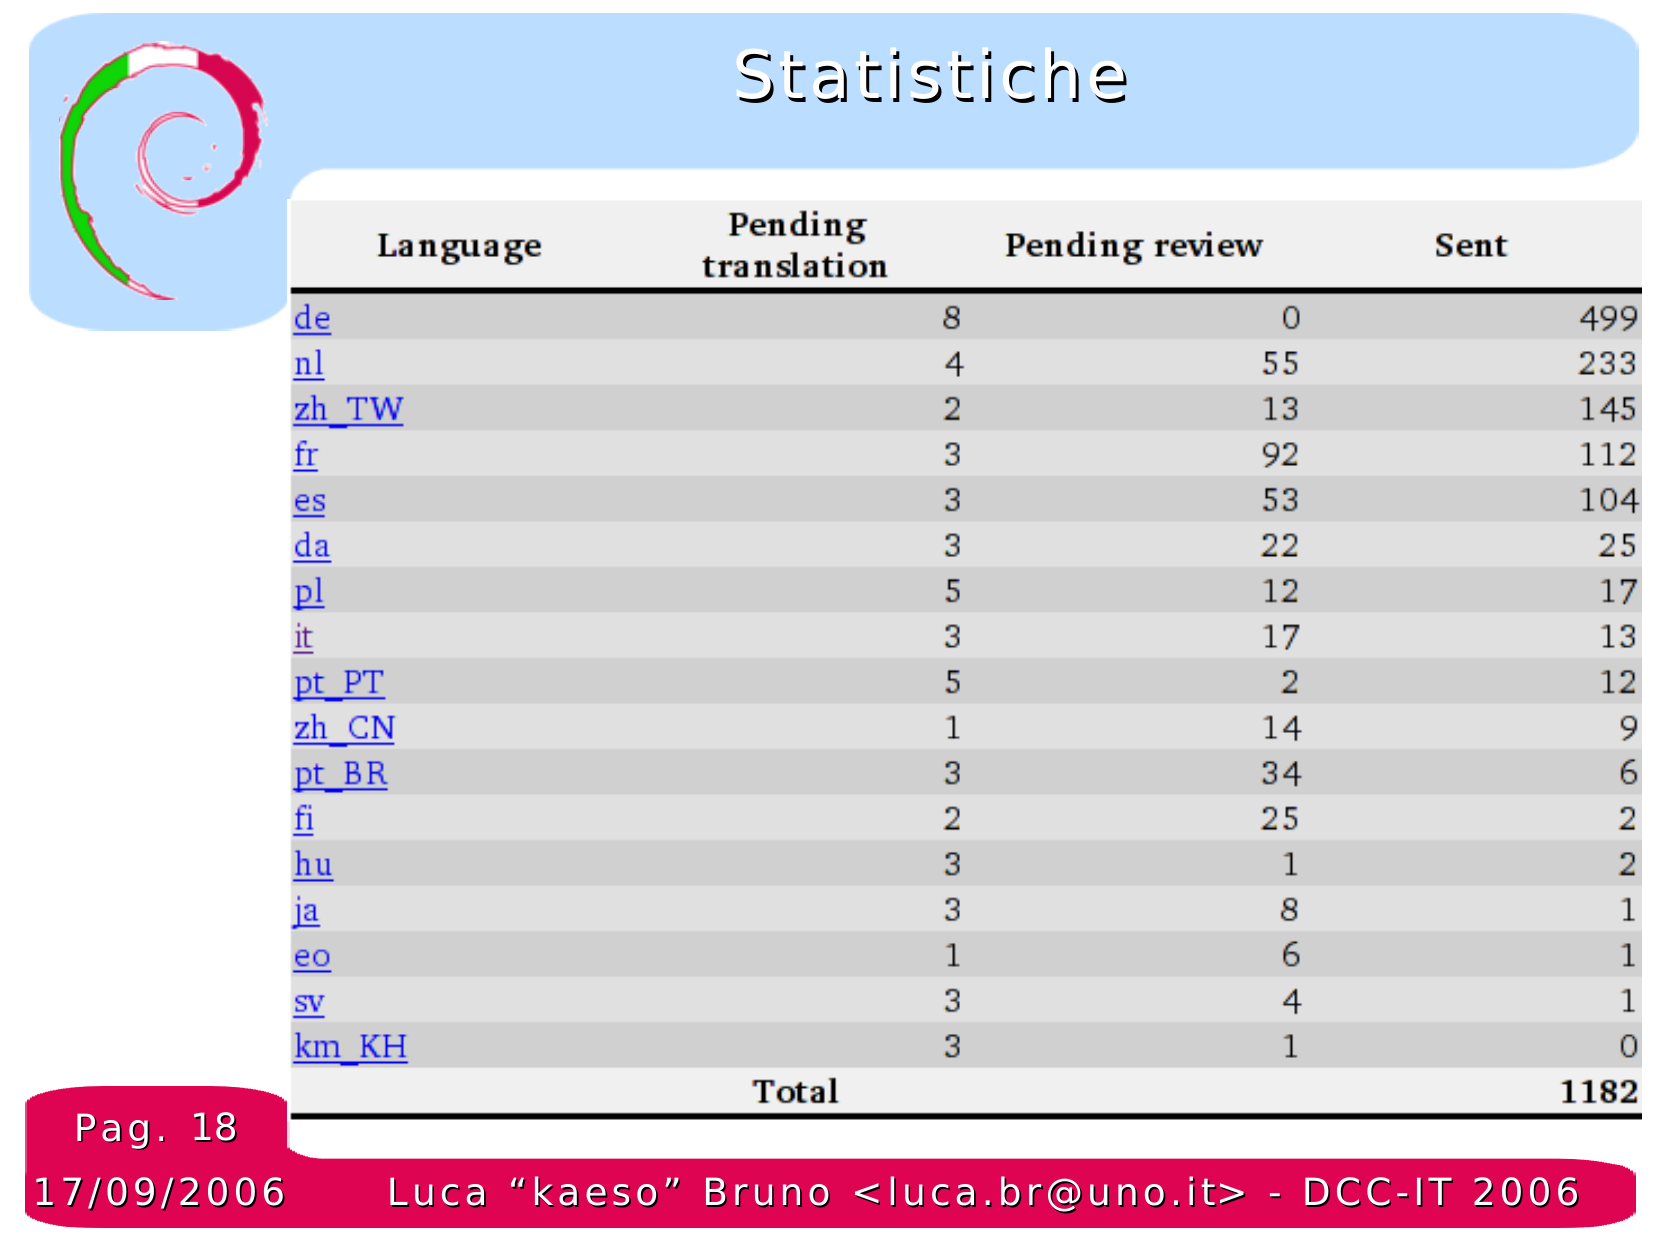

Statistiche
Pag.
17/09/2006
Luca “kaeso” Bruno <luca.br@uno.it> - DCC-IT 2006